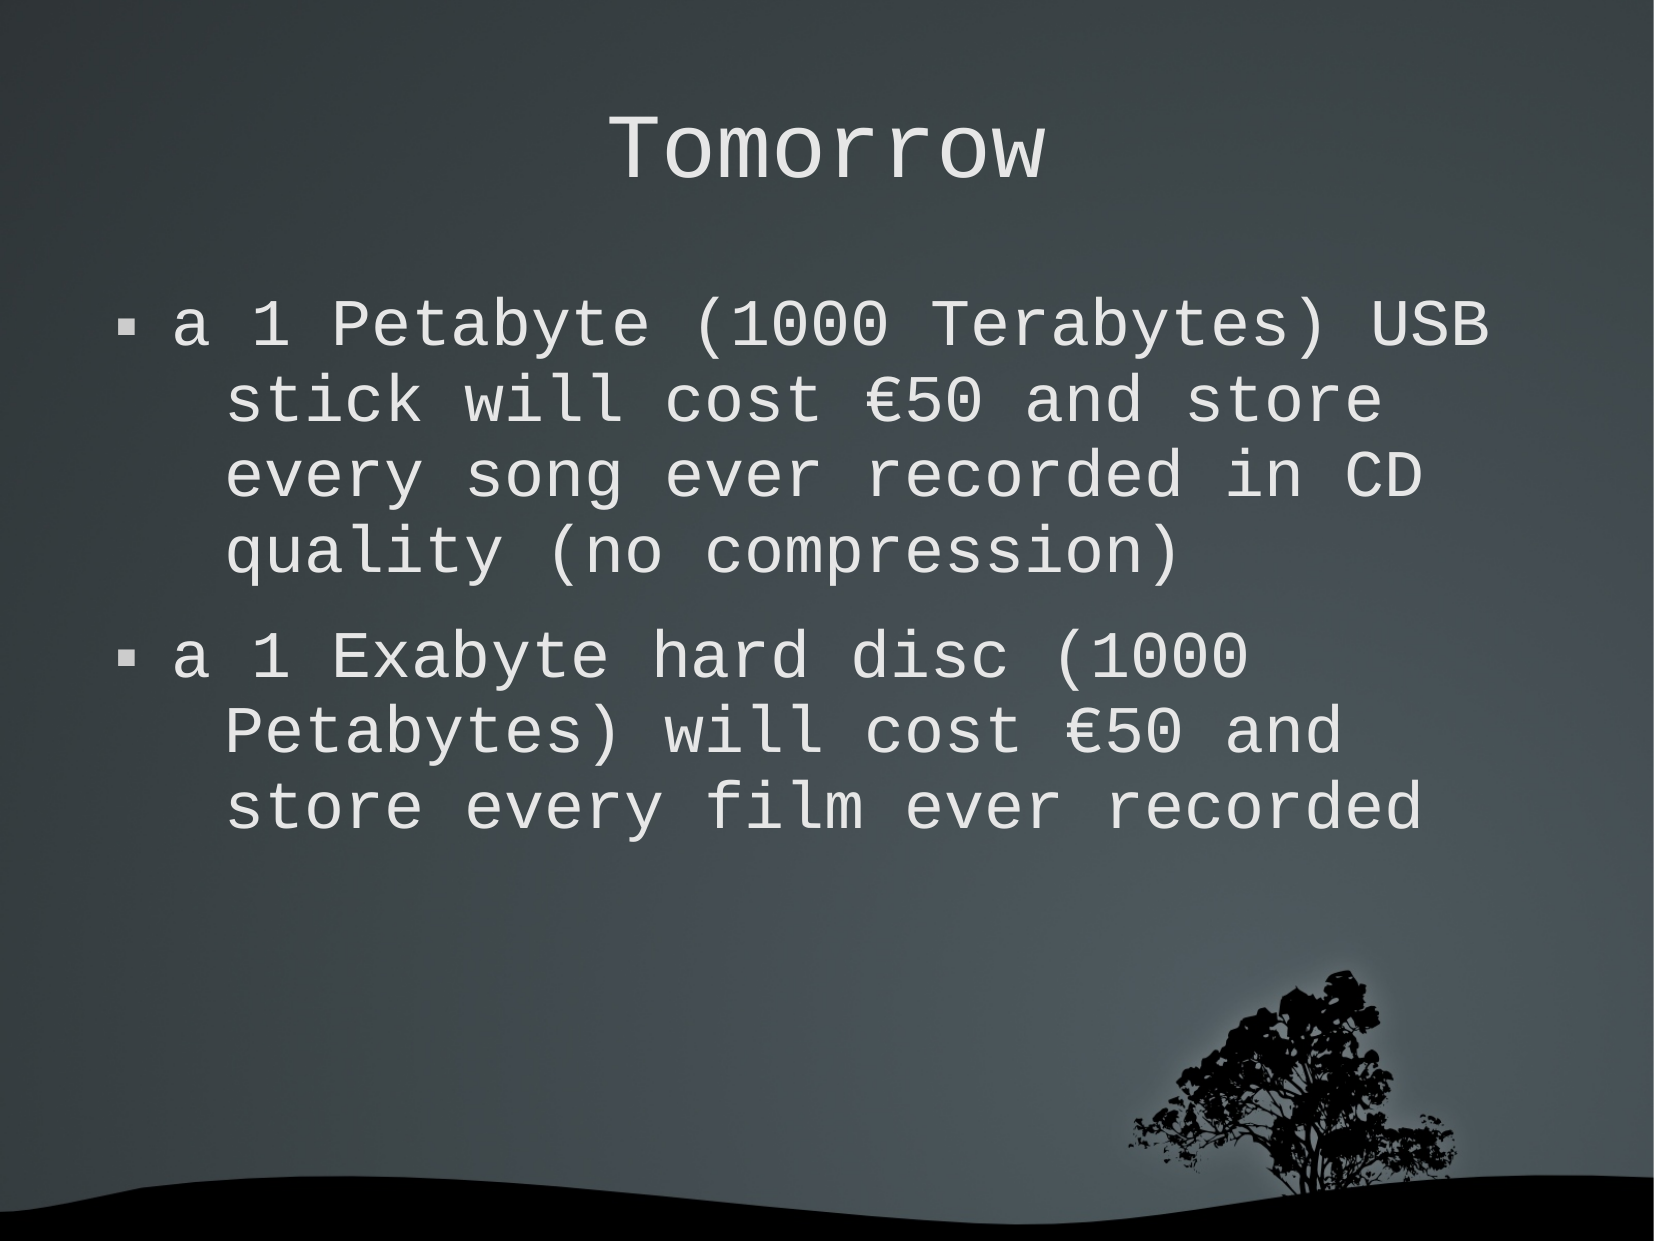

# Tomorrow
a 1 Petabyte (1000 Terabytes) USB stick will cost €50 and store every song ever recorded in CD quality (no compression)
a 1 Exabyte hard disc (1000 Petabytes) will cost €50 and store every film ever recorded